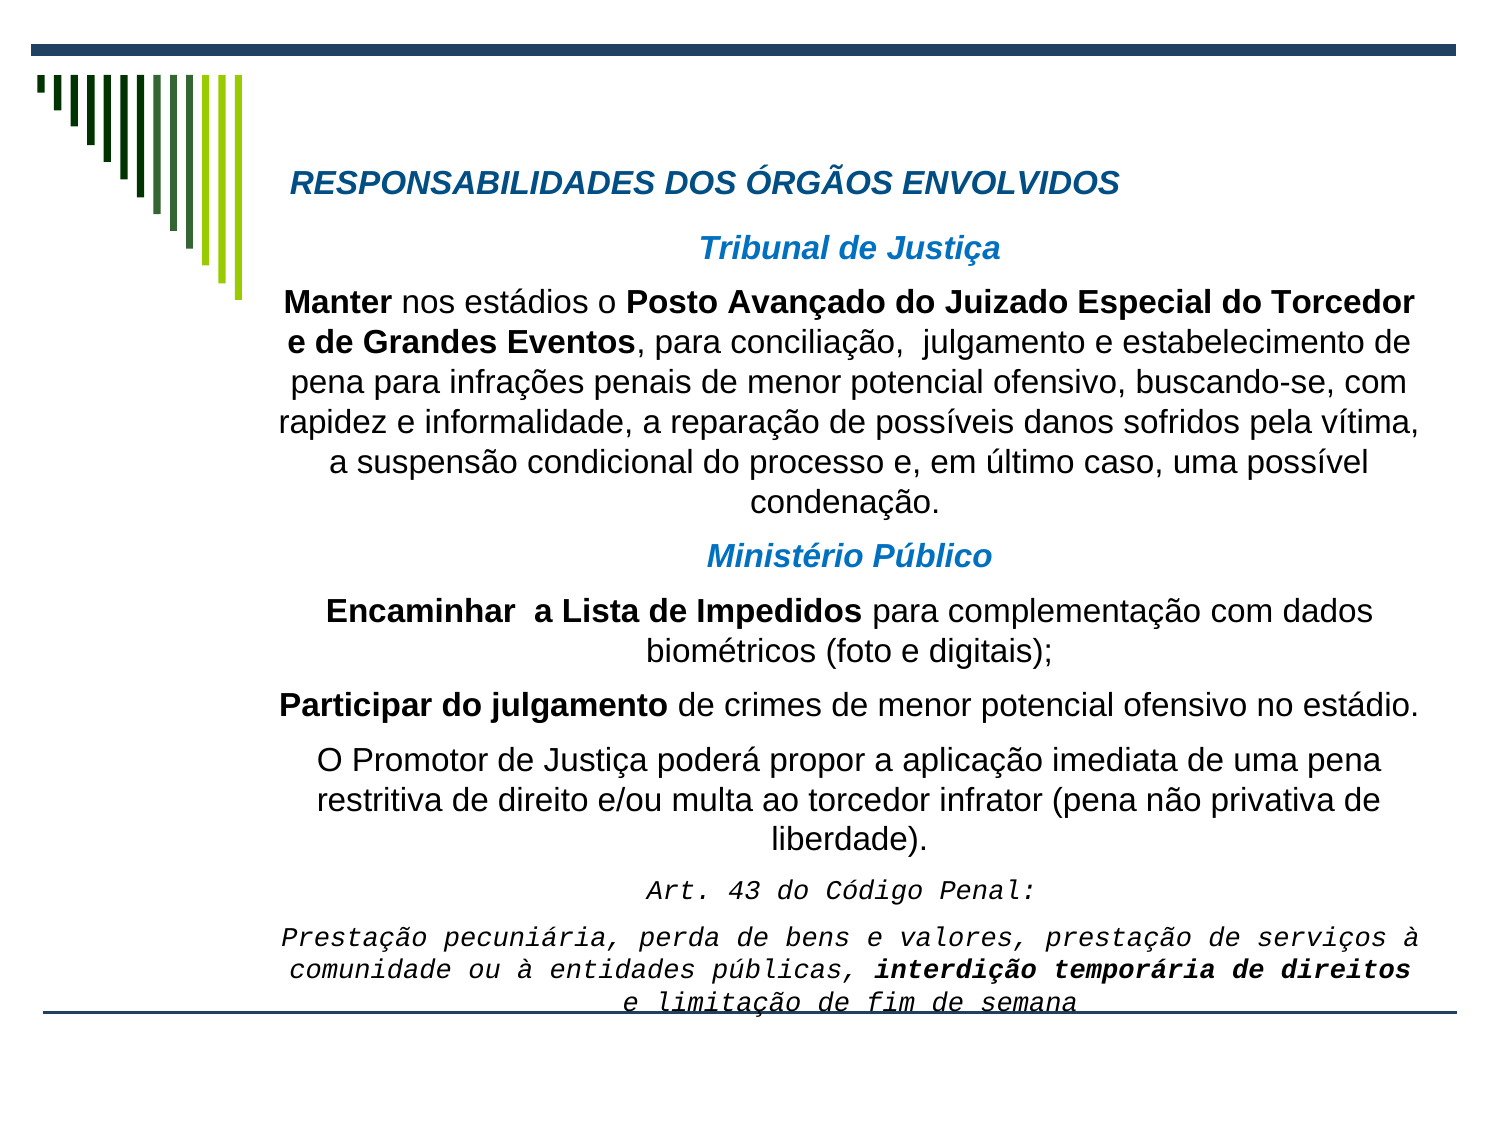

# RESPONSABILIDADES DOS ÓRGÃOS ENVOLVIDOS
Tribunal de Justiça
Manter nos estádios o Posto Avançado do Juizado Especial do Torcedor e de Grandes Eventos, para conciliação, julgamento e estabelecimento de pena para infrações penais de menor potencial ofensivo, buscando-se, com rapidez e informalidade, a reparação de possíveis danos sofridos pela vítima, a suspensão condicional do processo e, em último caso, uma possível condenação.
Ministério Público
Encaminhar a Lista de Impedidos para complementação com dados biométricos (foto e digitais);
Participar do julgamento de crimes de menor potencial ofensivo no estádio.
O Promotor de Justiça poderá propor a aplicação imediata de uma pena restritiva de direito e/ou multa ao torcedor infrator (pena não privativa de liberdade).
Art. 43 do Código Penal:
Prestação pecuniária, perda de bens e valores, prestação de serviços à comunidade ou à entidades públicas, interdição temporária de direitos e limitação de fim de semana